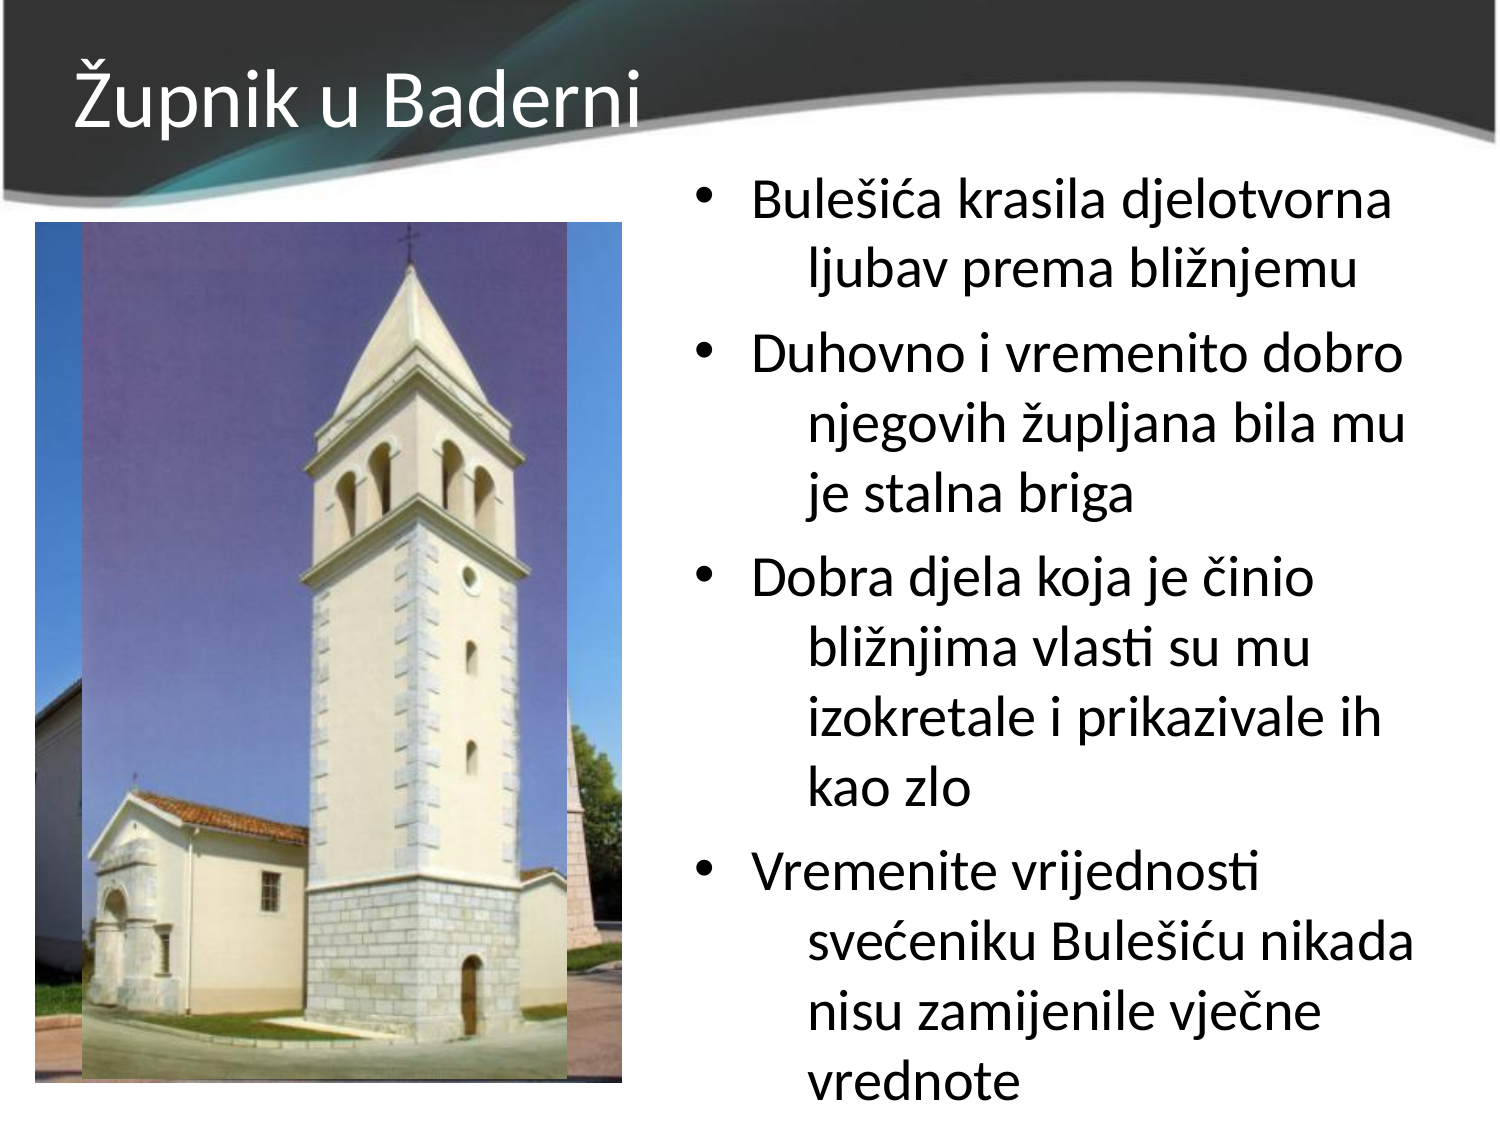

# Župnik u Baderni
Bulešića krasila djelotvorna ljubav prema bližnjemu
Duhovno i vremenito dobro njegovih župljana bila mu je stalna briga
Dobra djela koja je činio bližnjima vlasti su mu izokretale i prikazivale ih kao zlo
Vremenite vrijednosti svećeniku Bulešiću nikada nisu zamijenile vječne vrednote